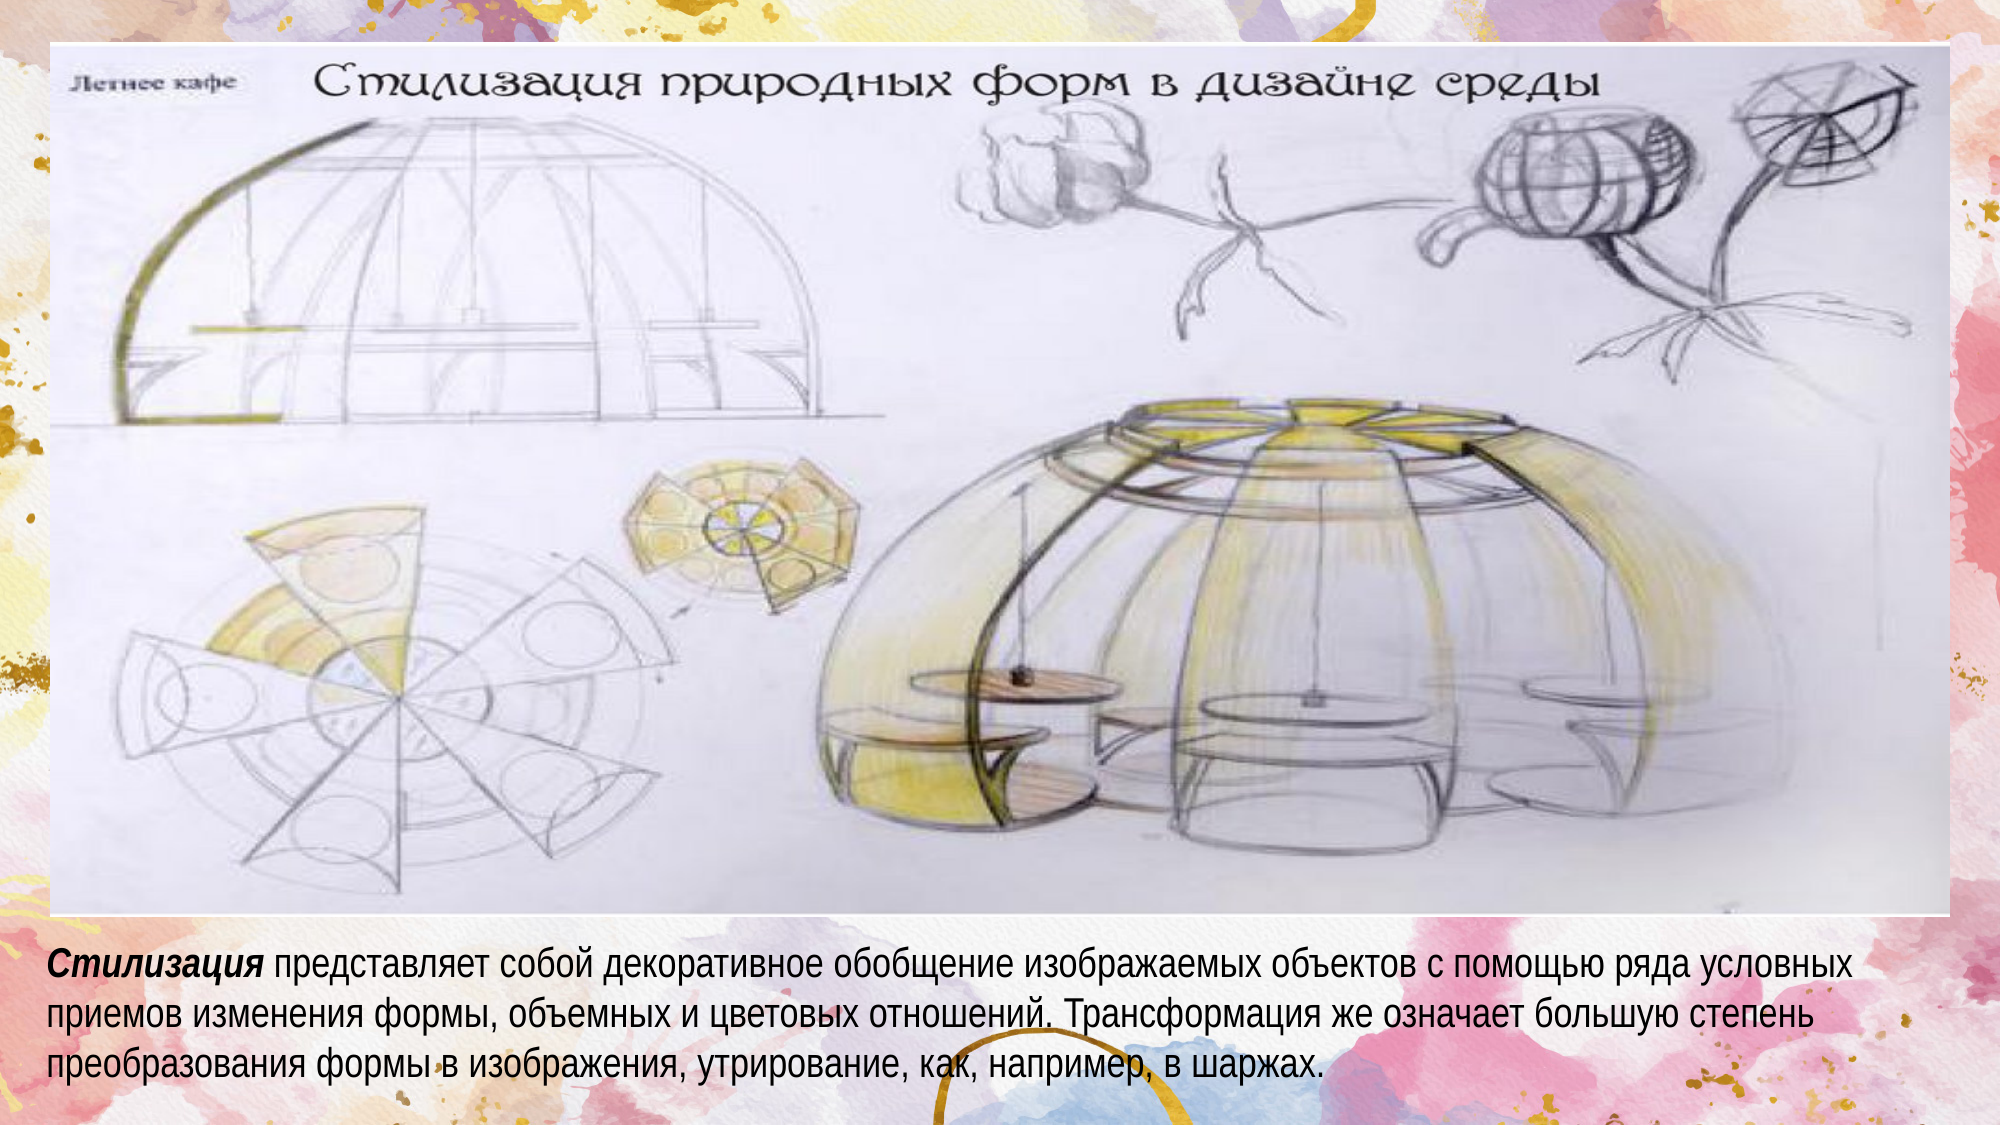

Стилизация представляет собой декоративное обобщение изображаемых объектов с помощью ряда условных приемов изменения формы, объемных и цветовых отношений. Трансформация же означает большую степень преобразования формы в изображения, утрирование, как, например, в шаржах.